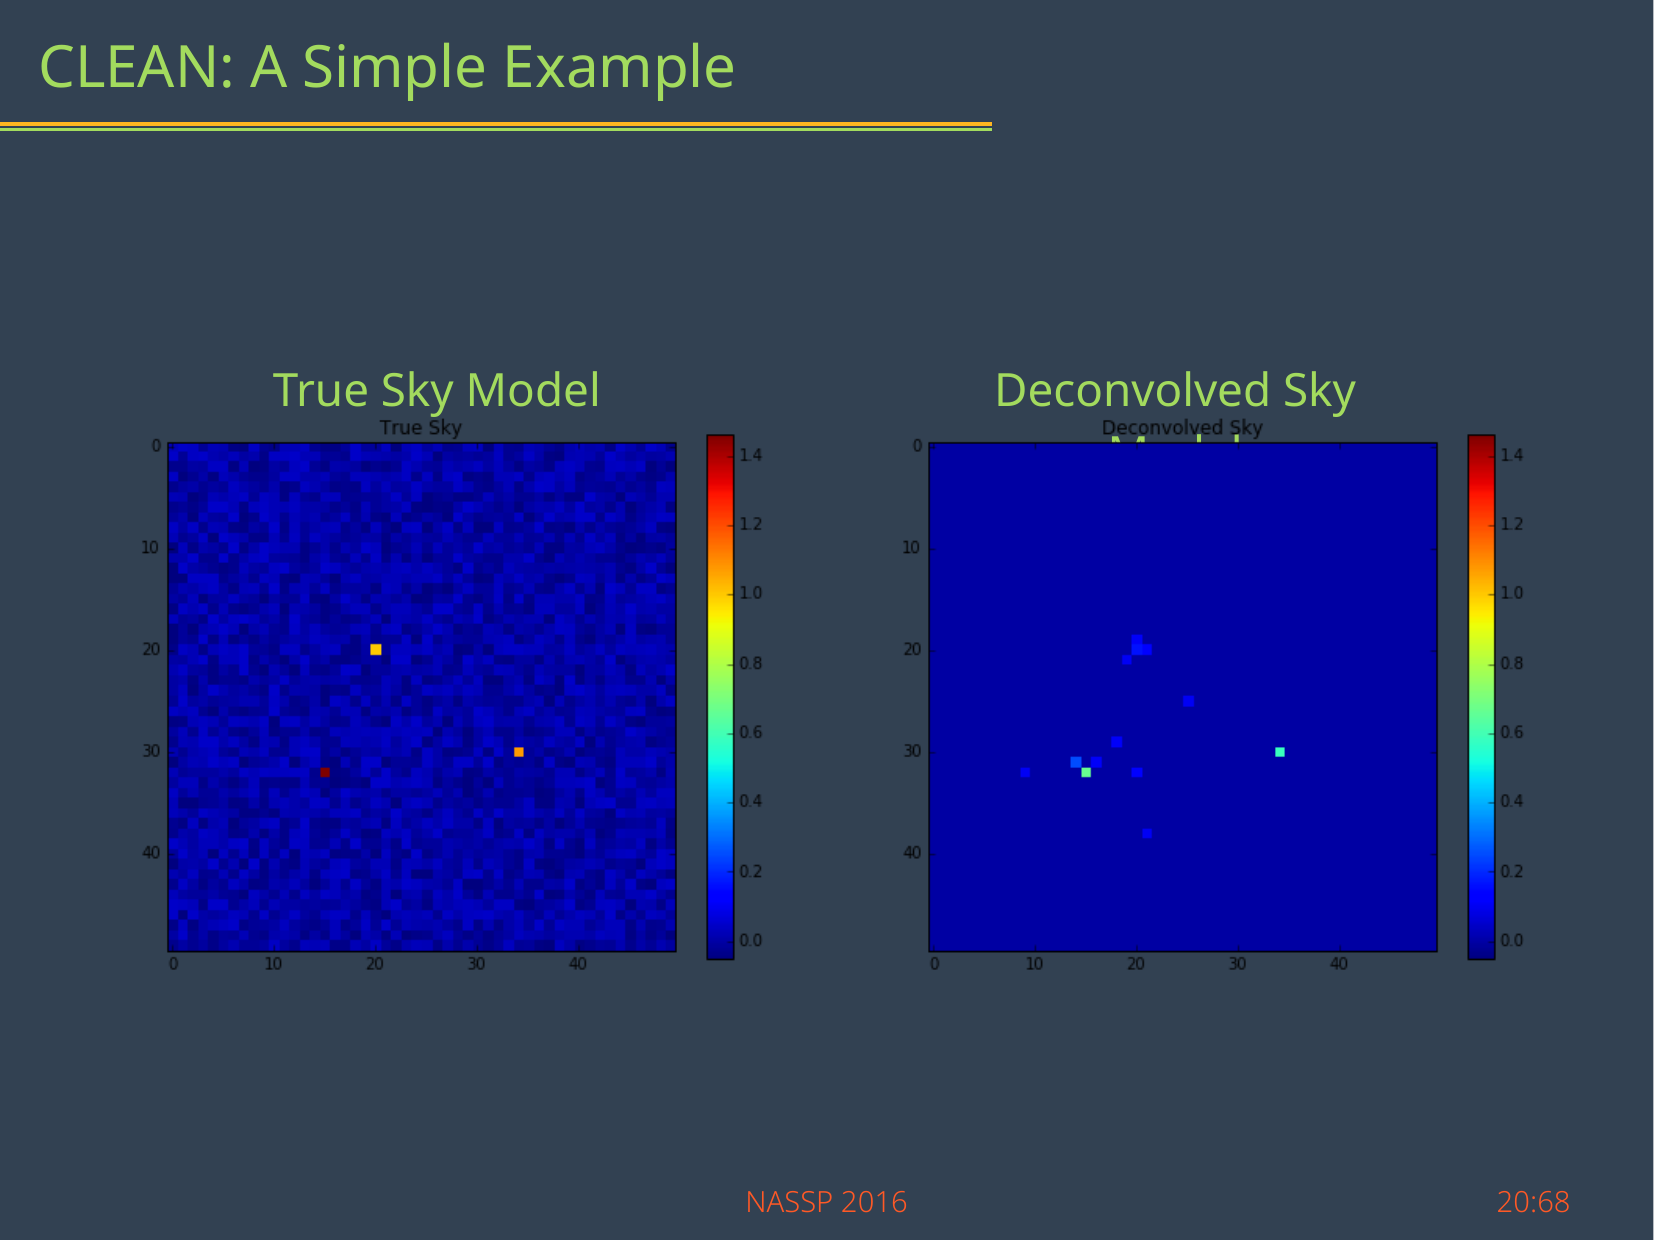

CLEAN: A Simple Example
True Sky Model
Deconvolved Sky Model
NASSP 2016
20